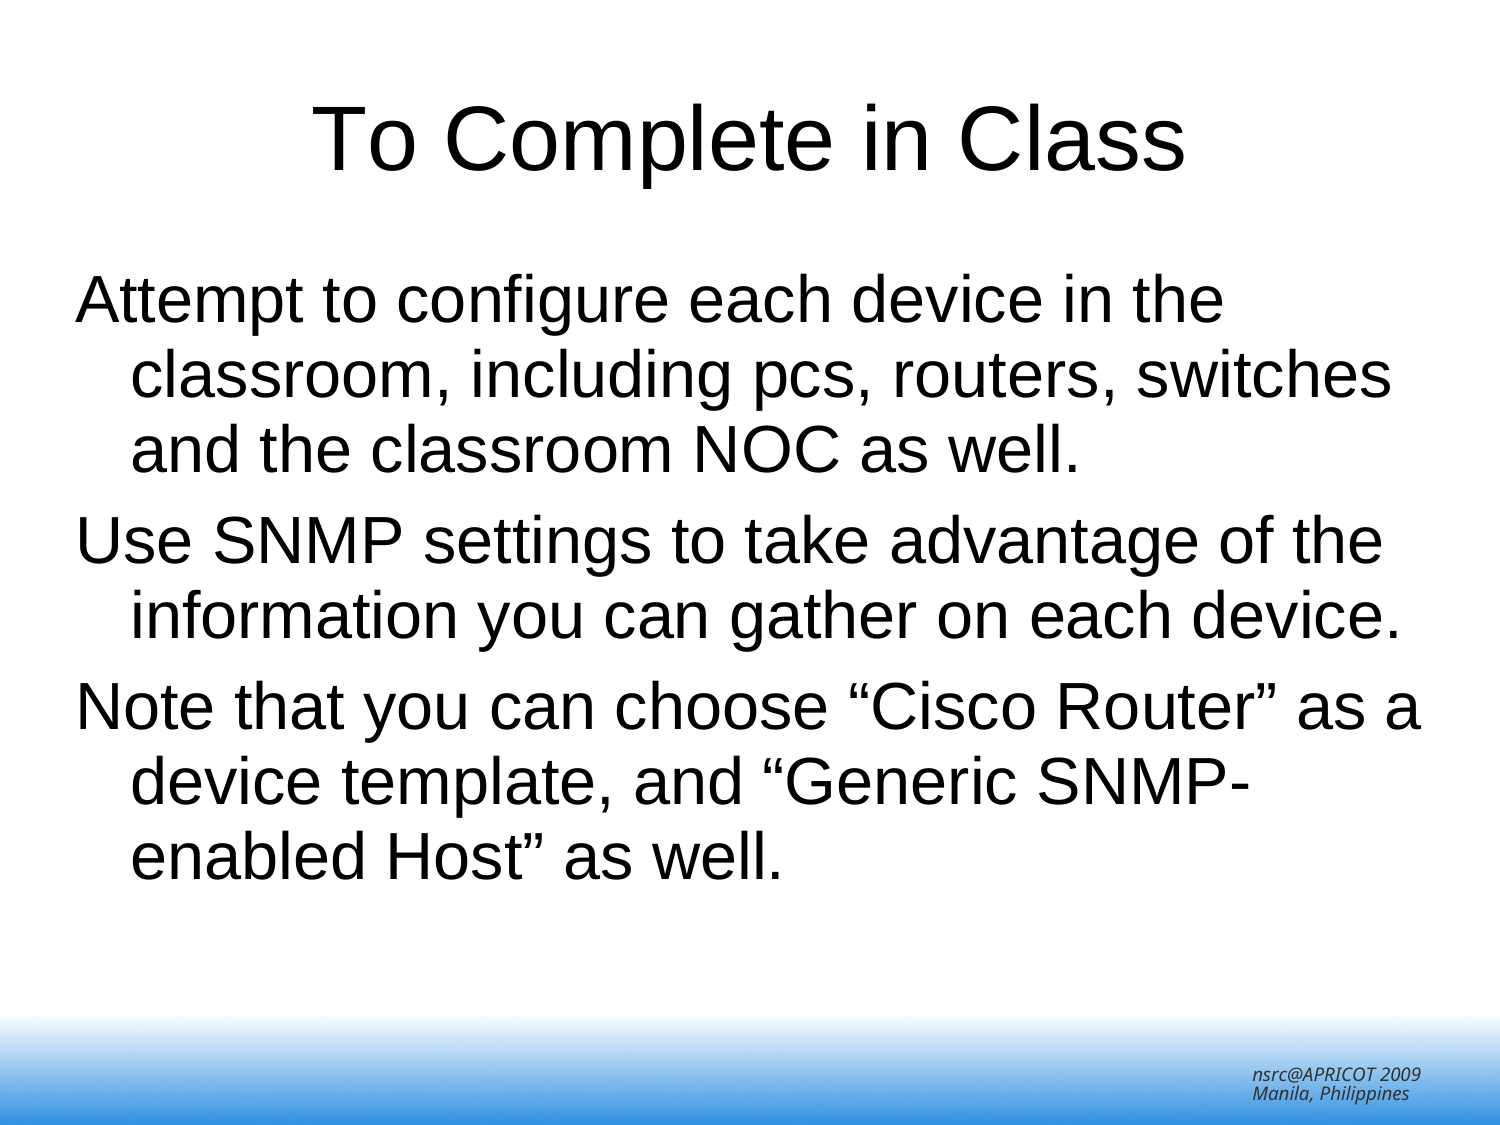

# To Complete in Class
Attempt to configure each device in the classroom, including pcs, routers, switches and the classroom NOC as well.
Use SNMP settings to take advantage of the information you can gather on each device.
Note that you can choose “Cisco Router” as a device template, and “Generic SNMP-enabled Host” as well.